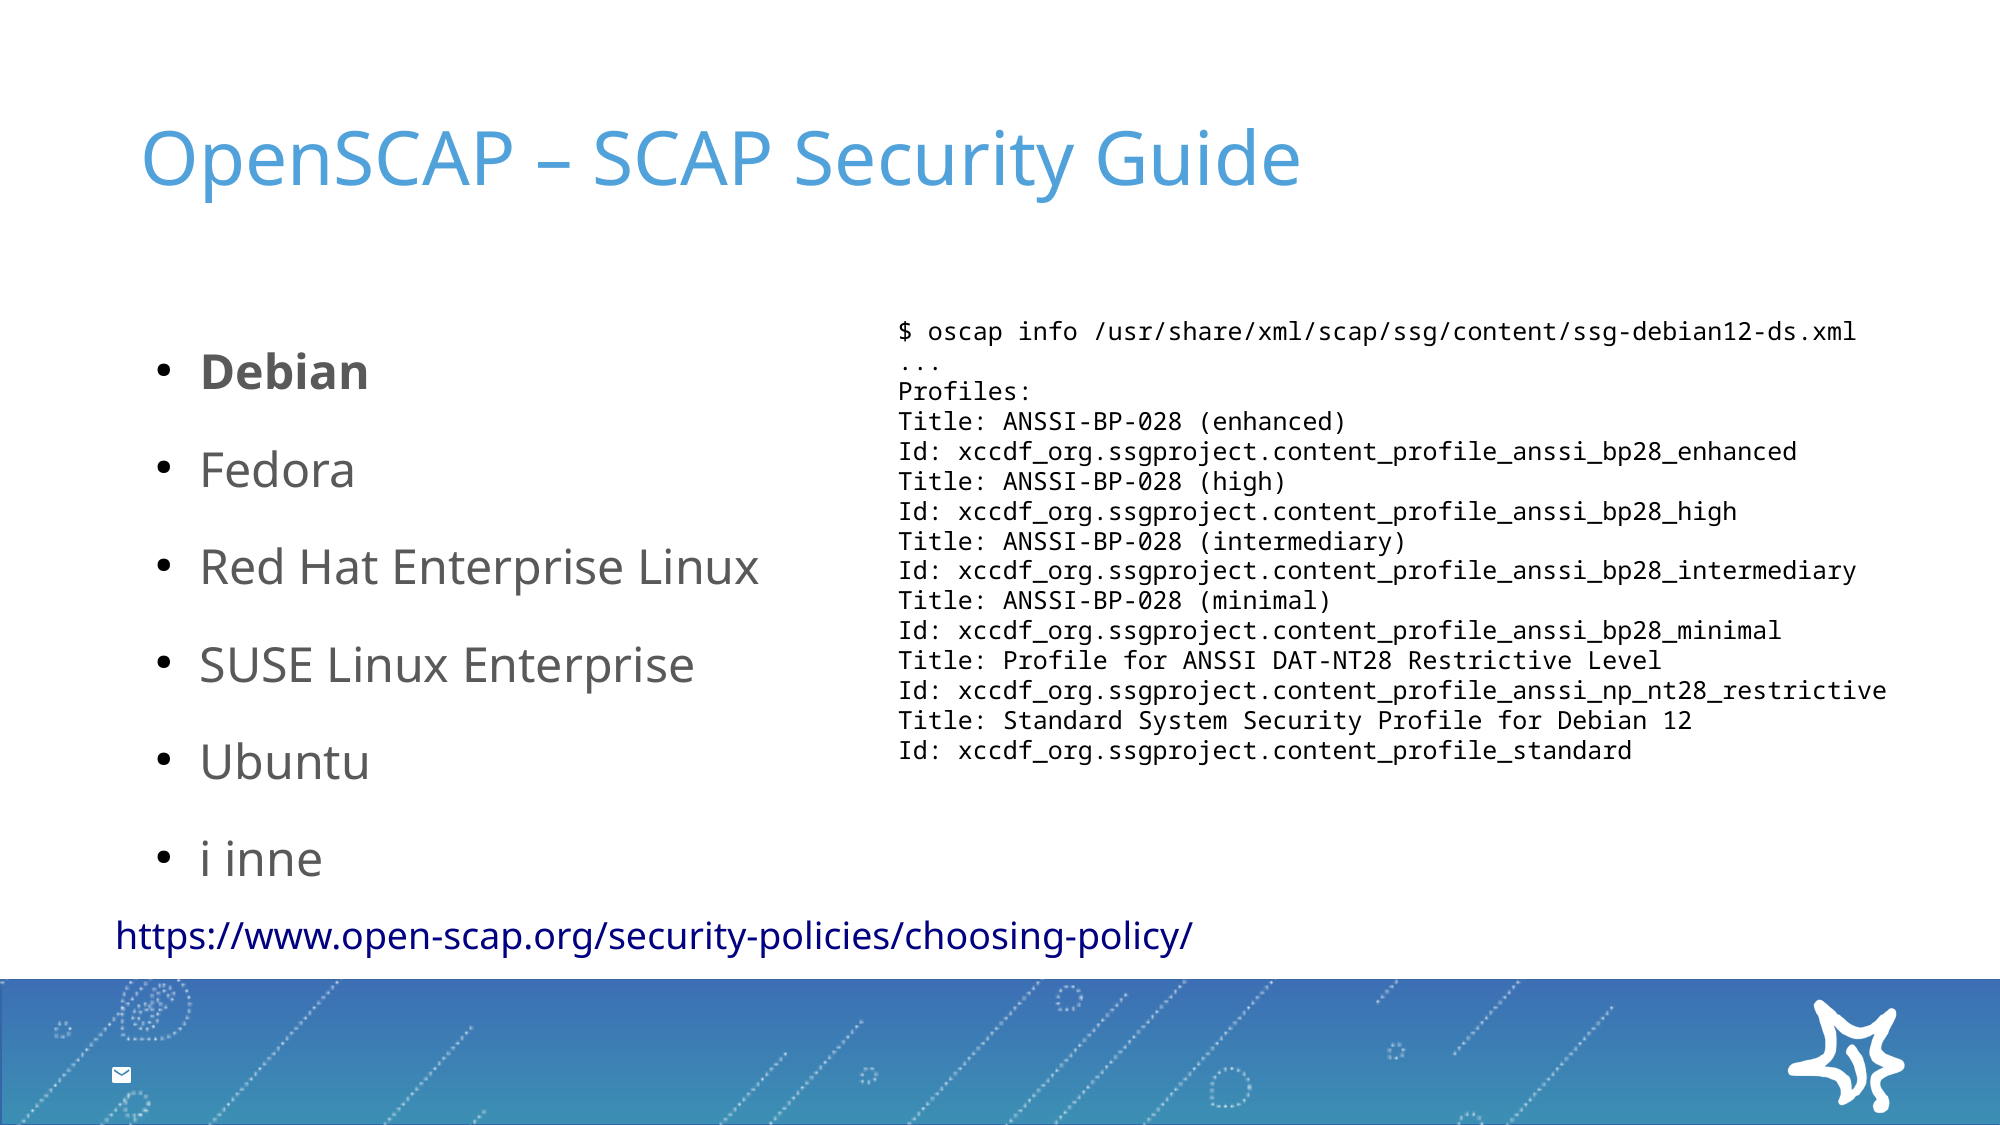

# OpenSCAP – SCAP Security Guide
Debian
Fedora
Red Hat Enterprise Linux
SUSE Linux Enterprise
Ubuntu
i inne
$ oscap info /usr/share/xml/scap/ssg/content/ssg-debian12-ds.xml
...
Profiles:
Title: ANSSI-BP-028 (enhanced)
Id: xccdf_org.ssgproject.content_profile_anssi_bp28_enhanced
Title: ANSSI-BP-028 (high)
Id: xccdf_org.ssgproject.content_profile_anssi_bp28_high
Title: ANSSI-BP-028 (intermediary)
Id: xccdf_org.ssgproject.content_profile_anssi_bp28_intermediary
Title: ANSSI-BP-028 (minimal)
Id: xccdf_org.ssgproject.content_profile_anssi_bp28_minimal
Title: Profile for ANSSI DAT-NT28 Restrictive Level
Id: xccdf_org.ssgproject.content_profile_anssi_np_nt28_restrictive
Title: Standard System Security Profile for Debian 12
Id: xccdf_org.ssgproject.content_profile_standard
https://www.open-scap.org/security-policies/choosing-policy/